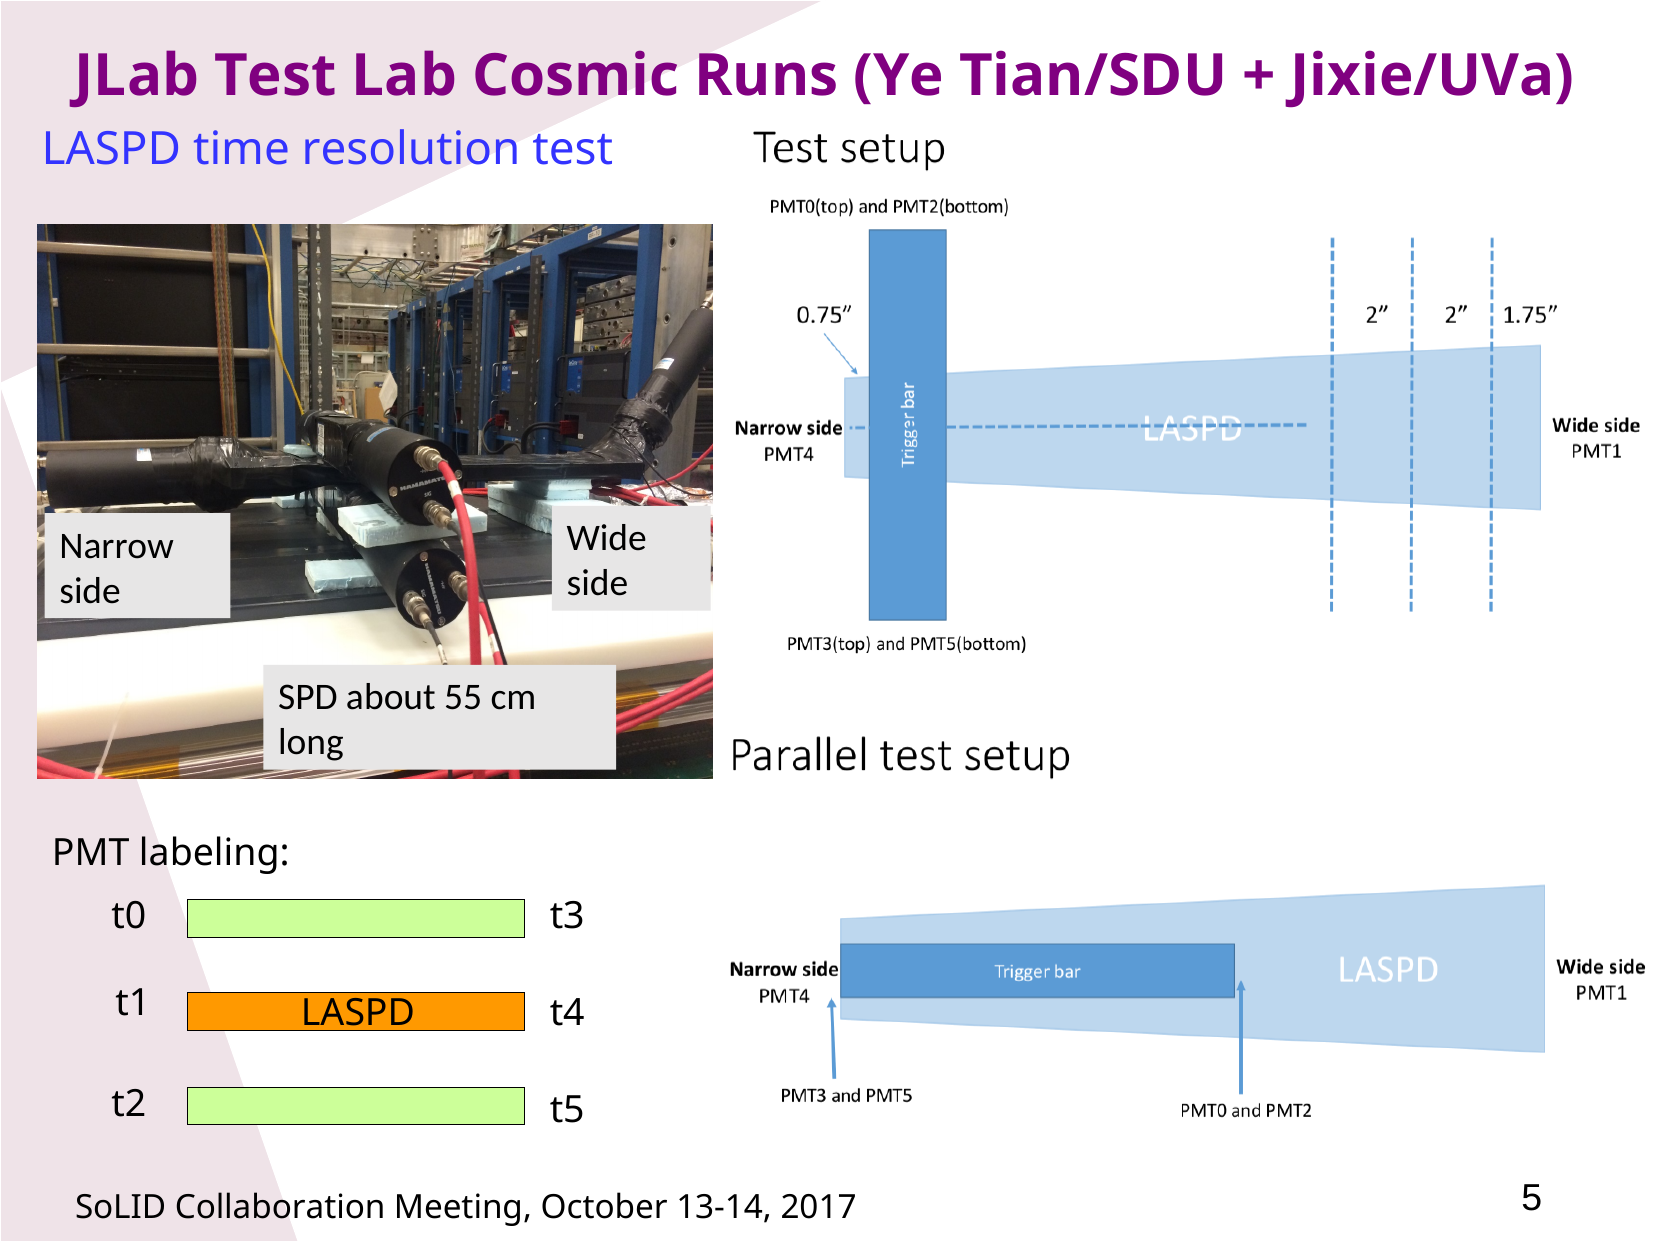

# JLab Test Lab Cosmic Runs (Ye Tian/SDU + Jixie/UVa)
LASPD time resolution test
Wide side
Narrow side
SPD about 55 cm long
PMT labeling:
t0
t3
t1
LASPD
t4
t2
t5
5